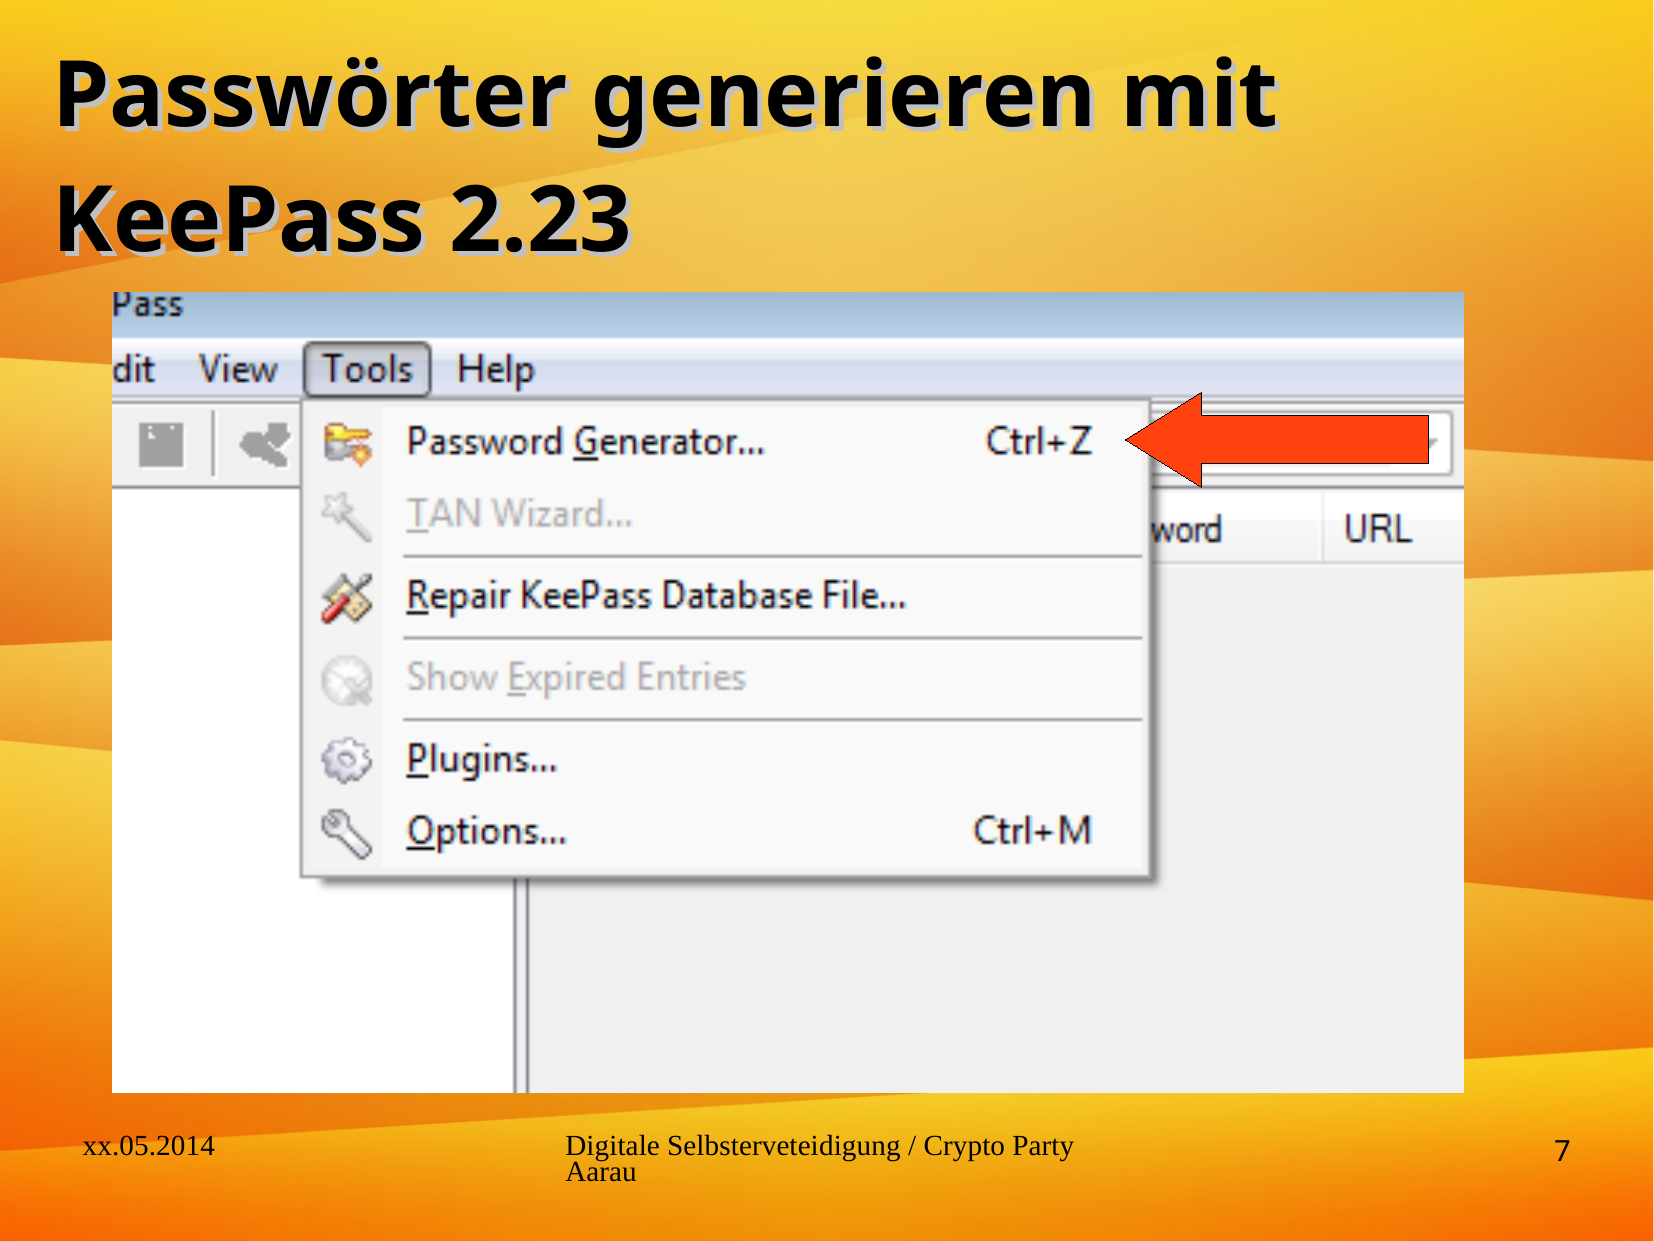

# Passwörter generieren mit KeePass 2.23
xx.05.2014
Digitale Selbsterveteidigung / Crypto Party Aarau
7